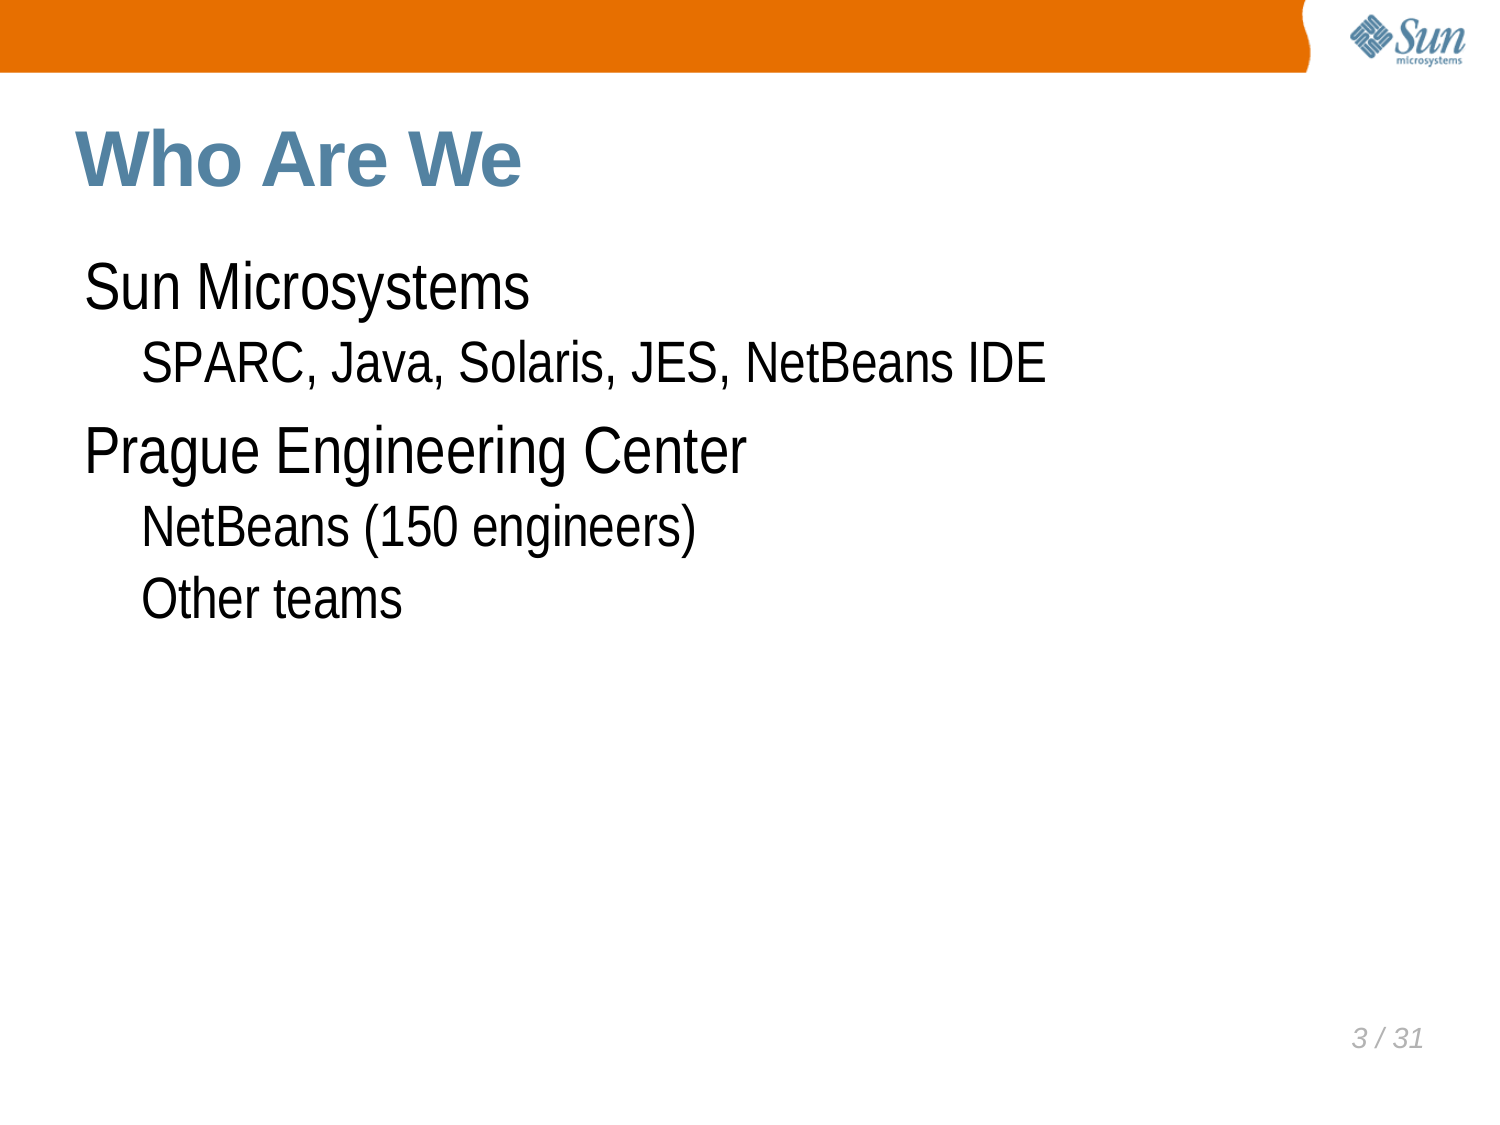

# Who Are We
Sun Microsystems
SPARC, Java, Solaris, JES, NetBeans IDE
Prague Engineering Center
NetBeans (150 engineers)
Other teams
3